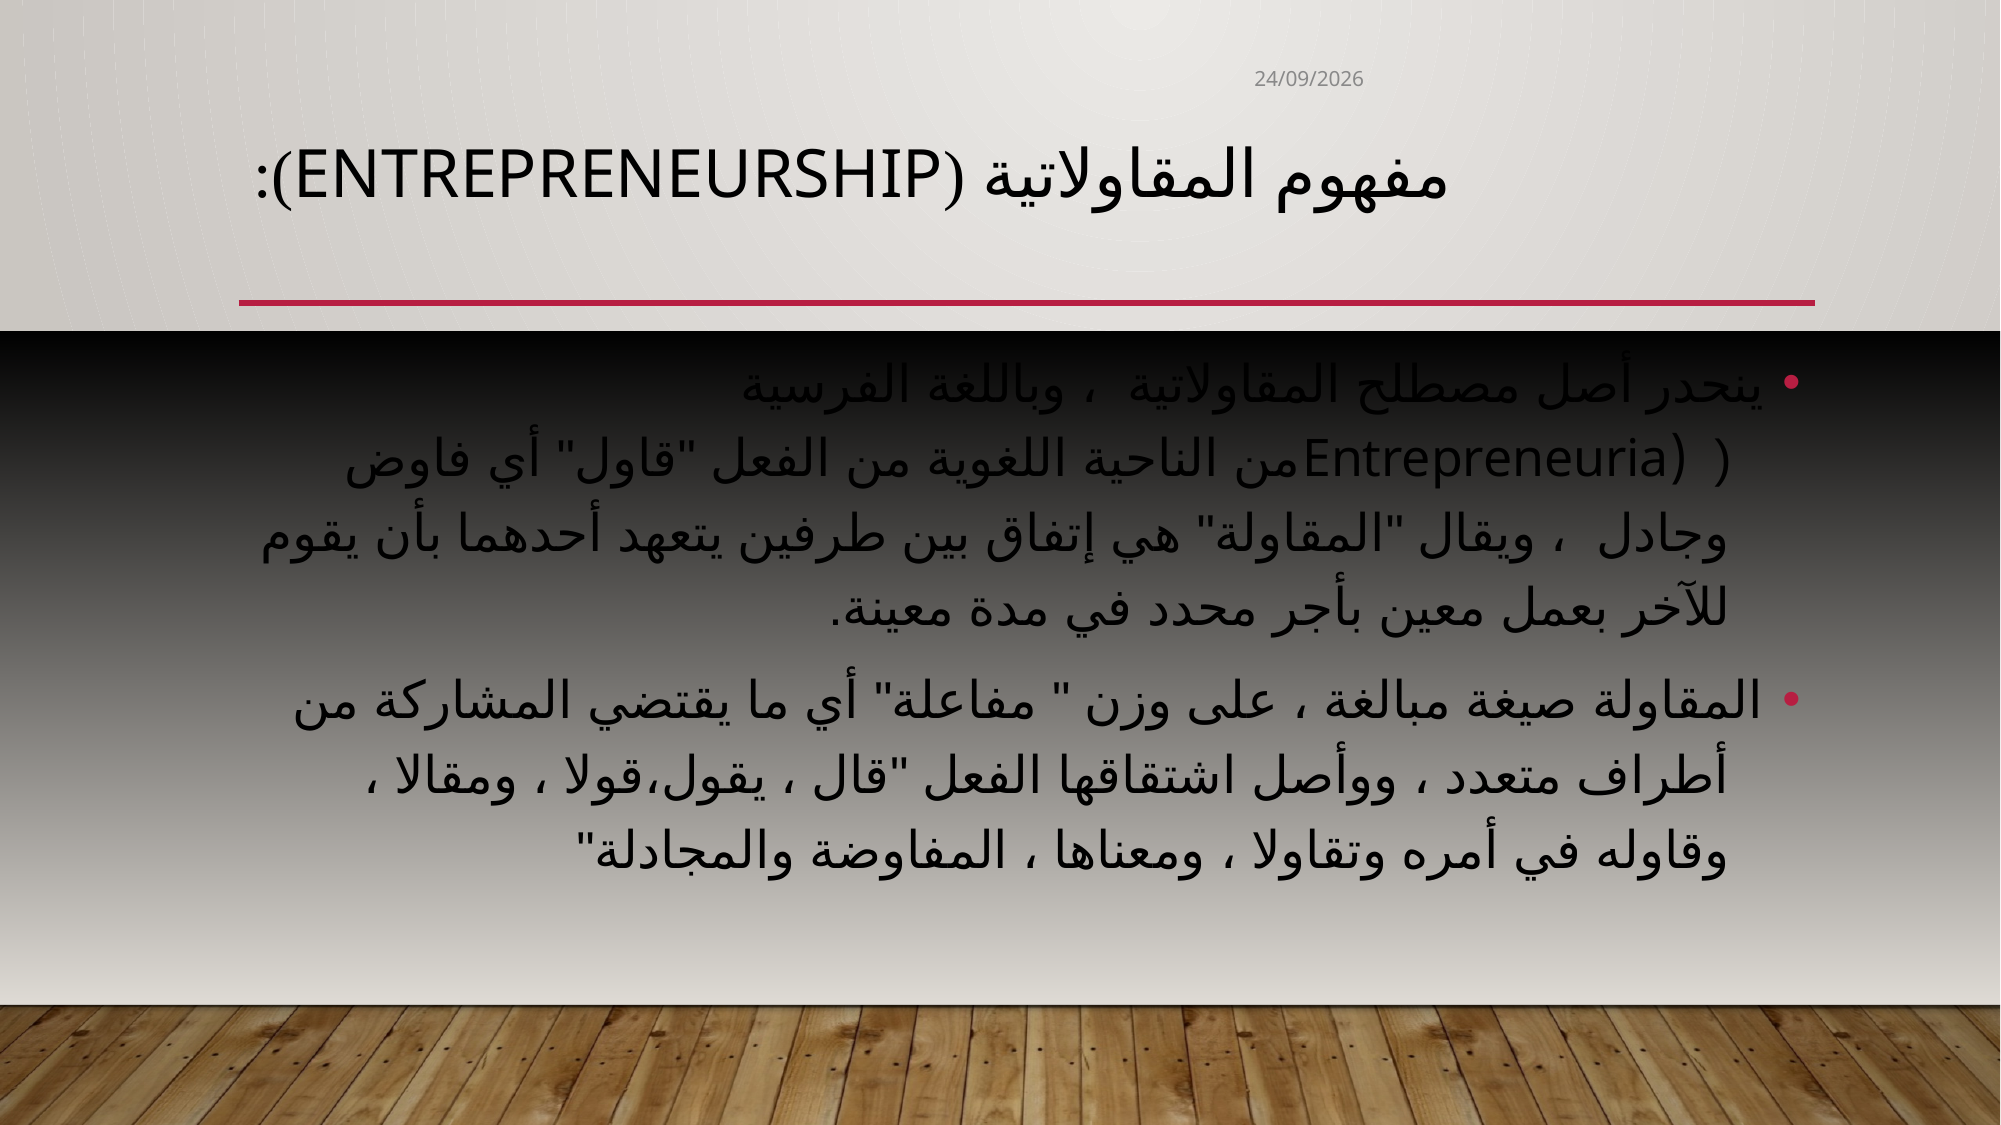

# مفهوم المقاولاتية (Entrepreneurship):
ينحدر أصل مصطلح المقاولاتية ، وباللغة الفرسية ( (Entrepreneuriaمن الناحية اللغوية من الفعل "قاول" أي فاوض وجادل ، ويقال "المقاولة" هي إتفاق بين طرفين يتعهد أحدهما بأن يقوم للآخر بعمل معين بأجر محدد في مدة معينة.
المقاولة صيغة مبالغة ، على وزن " مفاعلة" أي ما يقتضي المشاركة من أطراف متعدد ، ووأصل اشتقاقها الفعل "قال ، يقول،قولا ، ومقالا ، وقاوله في أمره وتقاولا ، ومعناها ، المفاوضة والمجادلة"